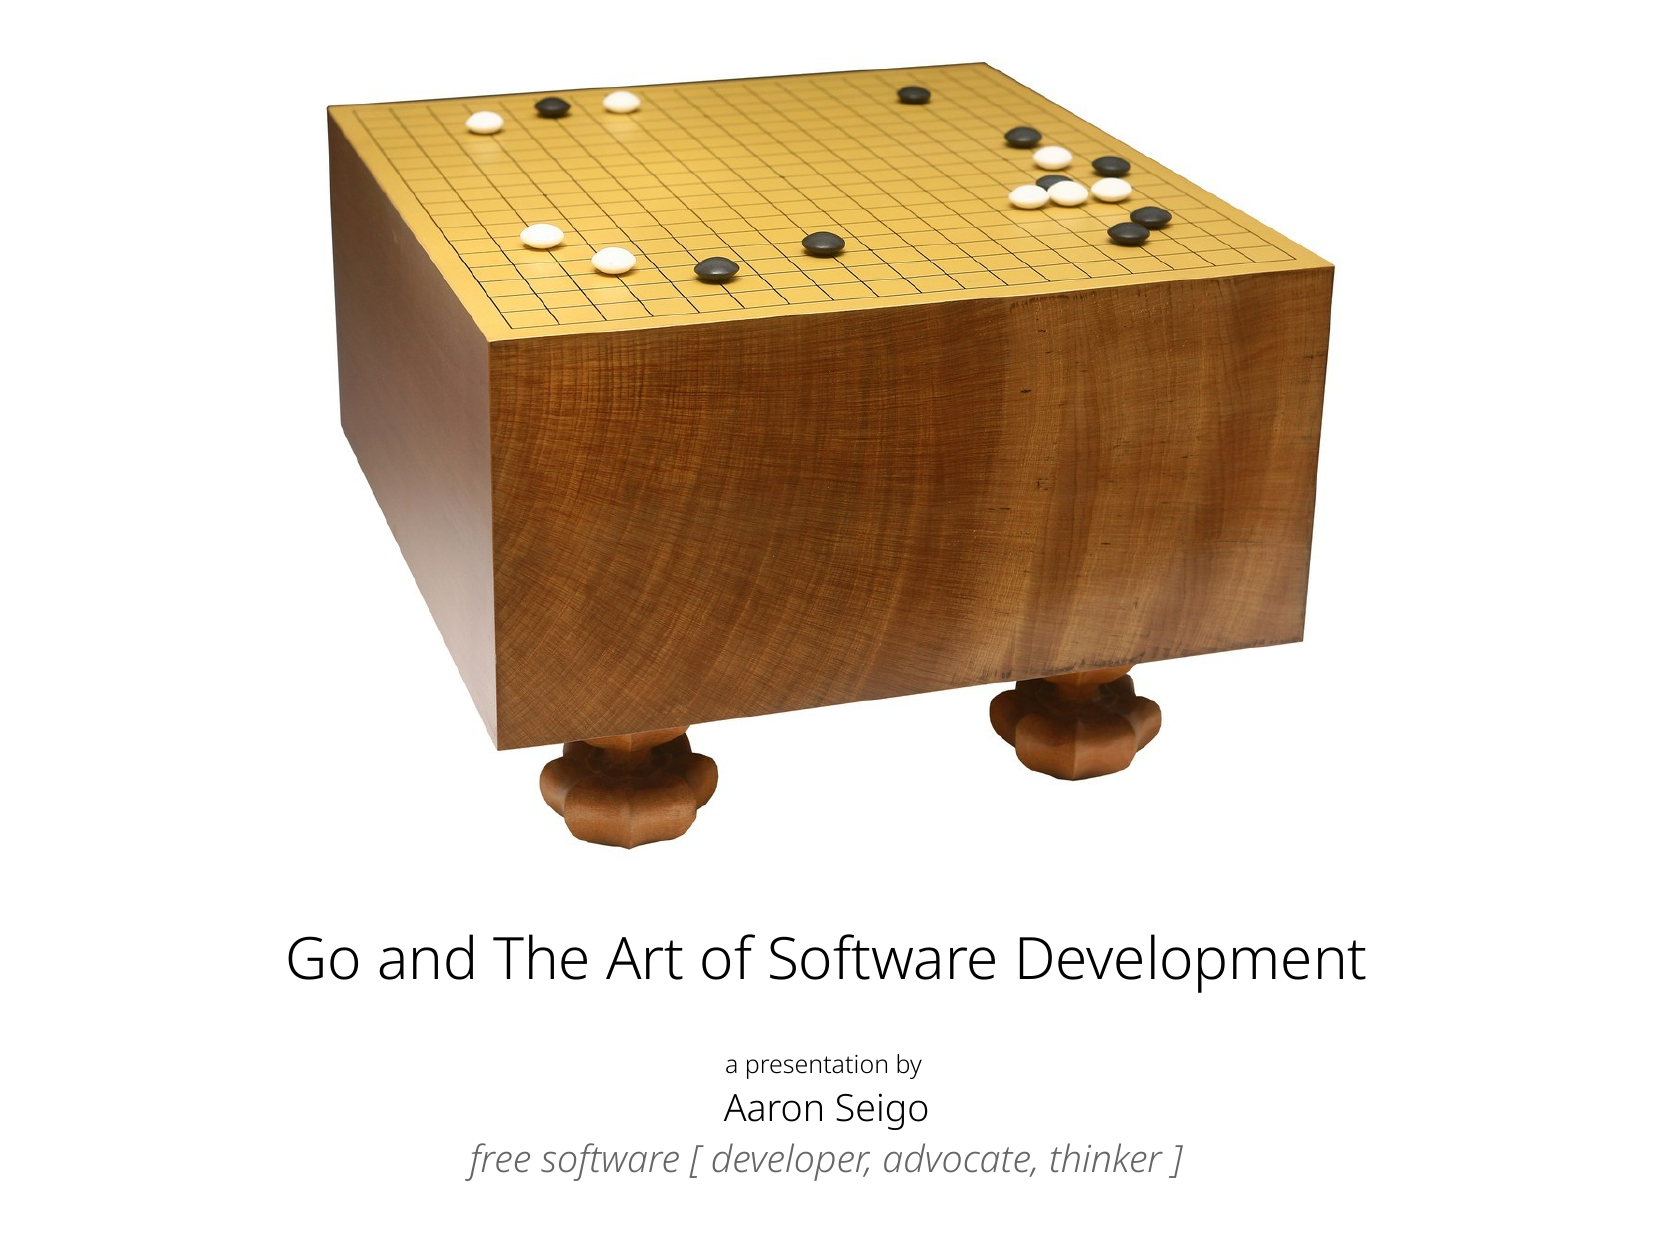

Go and The Art of Software Development
a presentation by
Aaron Seigo
free software [ developer, advocate, thinker ]